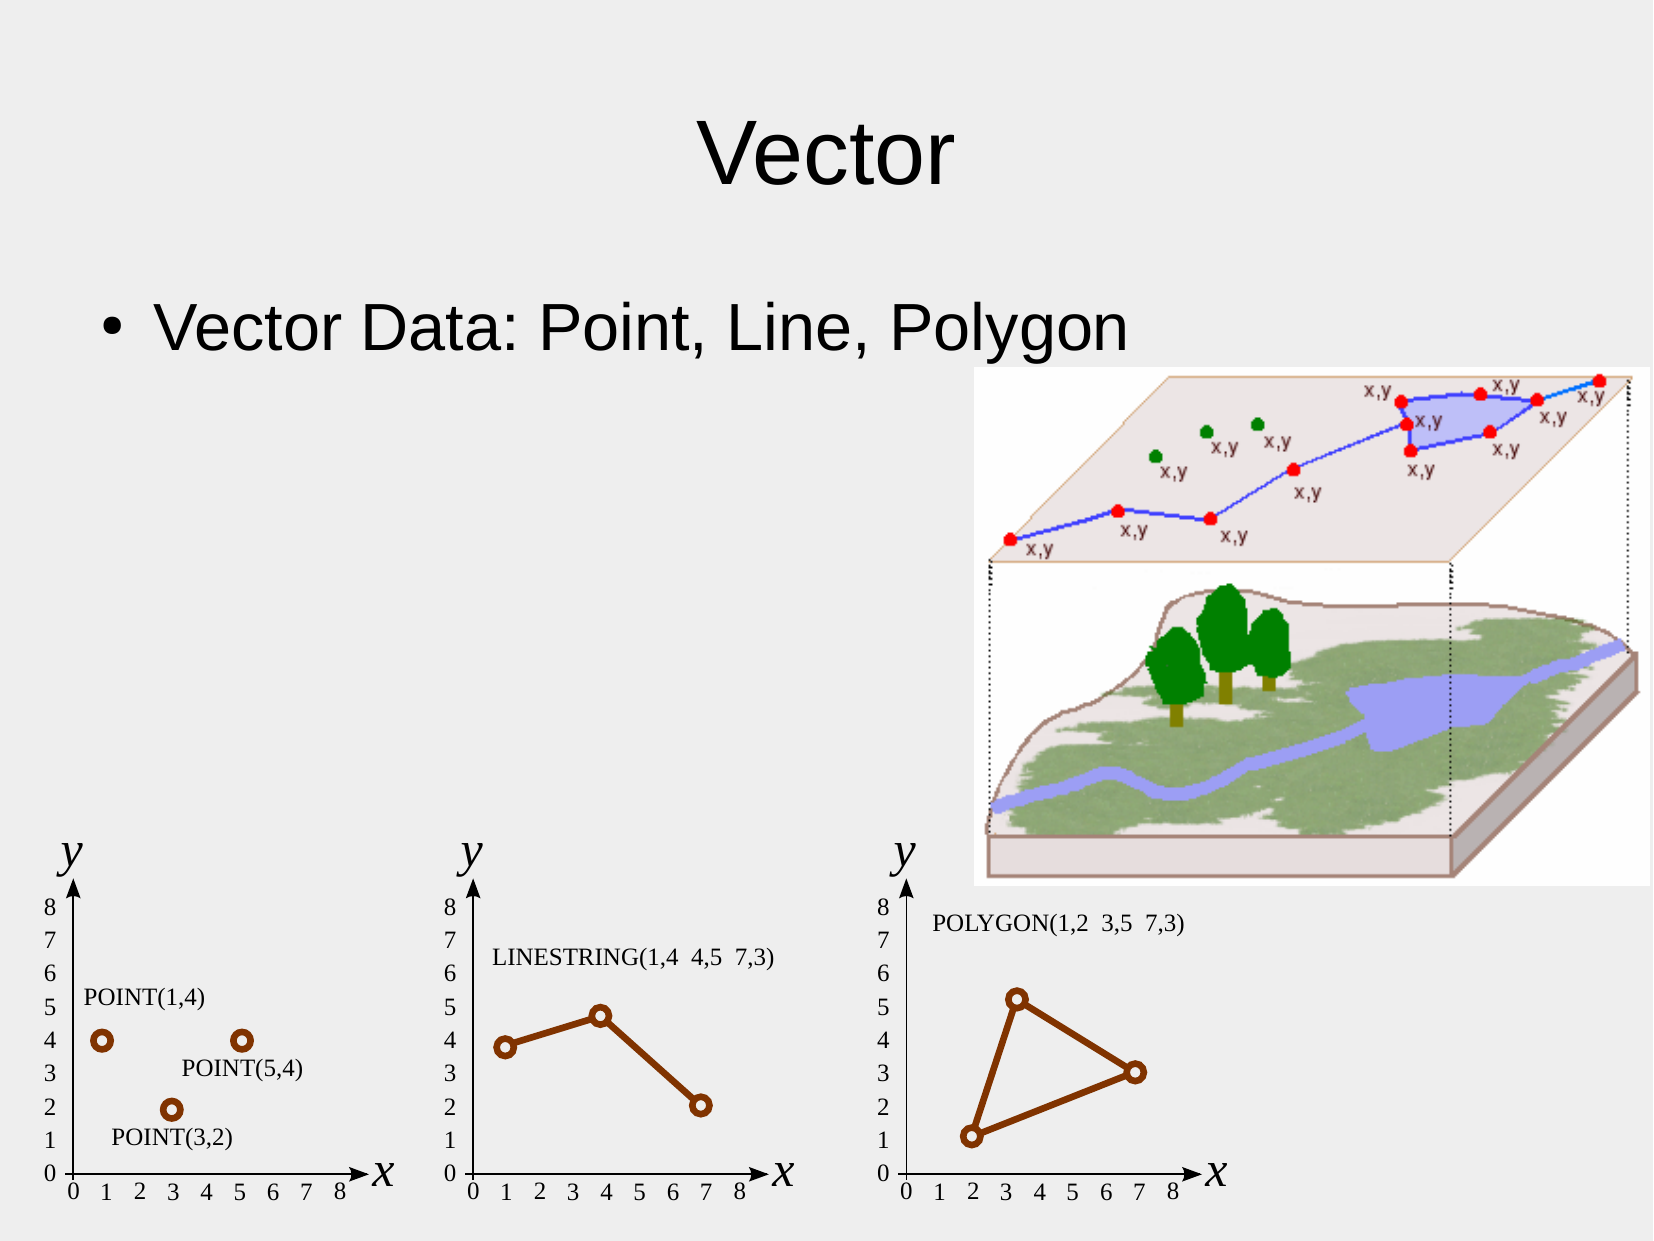

# Vector
Vector Data: Point, Line, Polygon